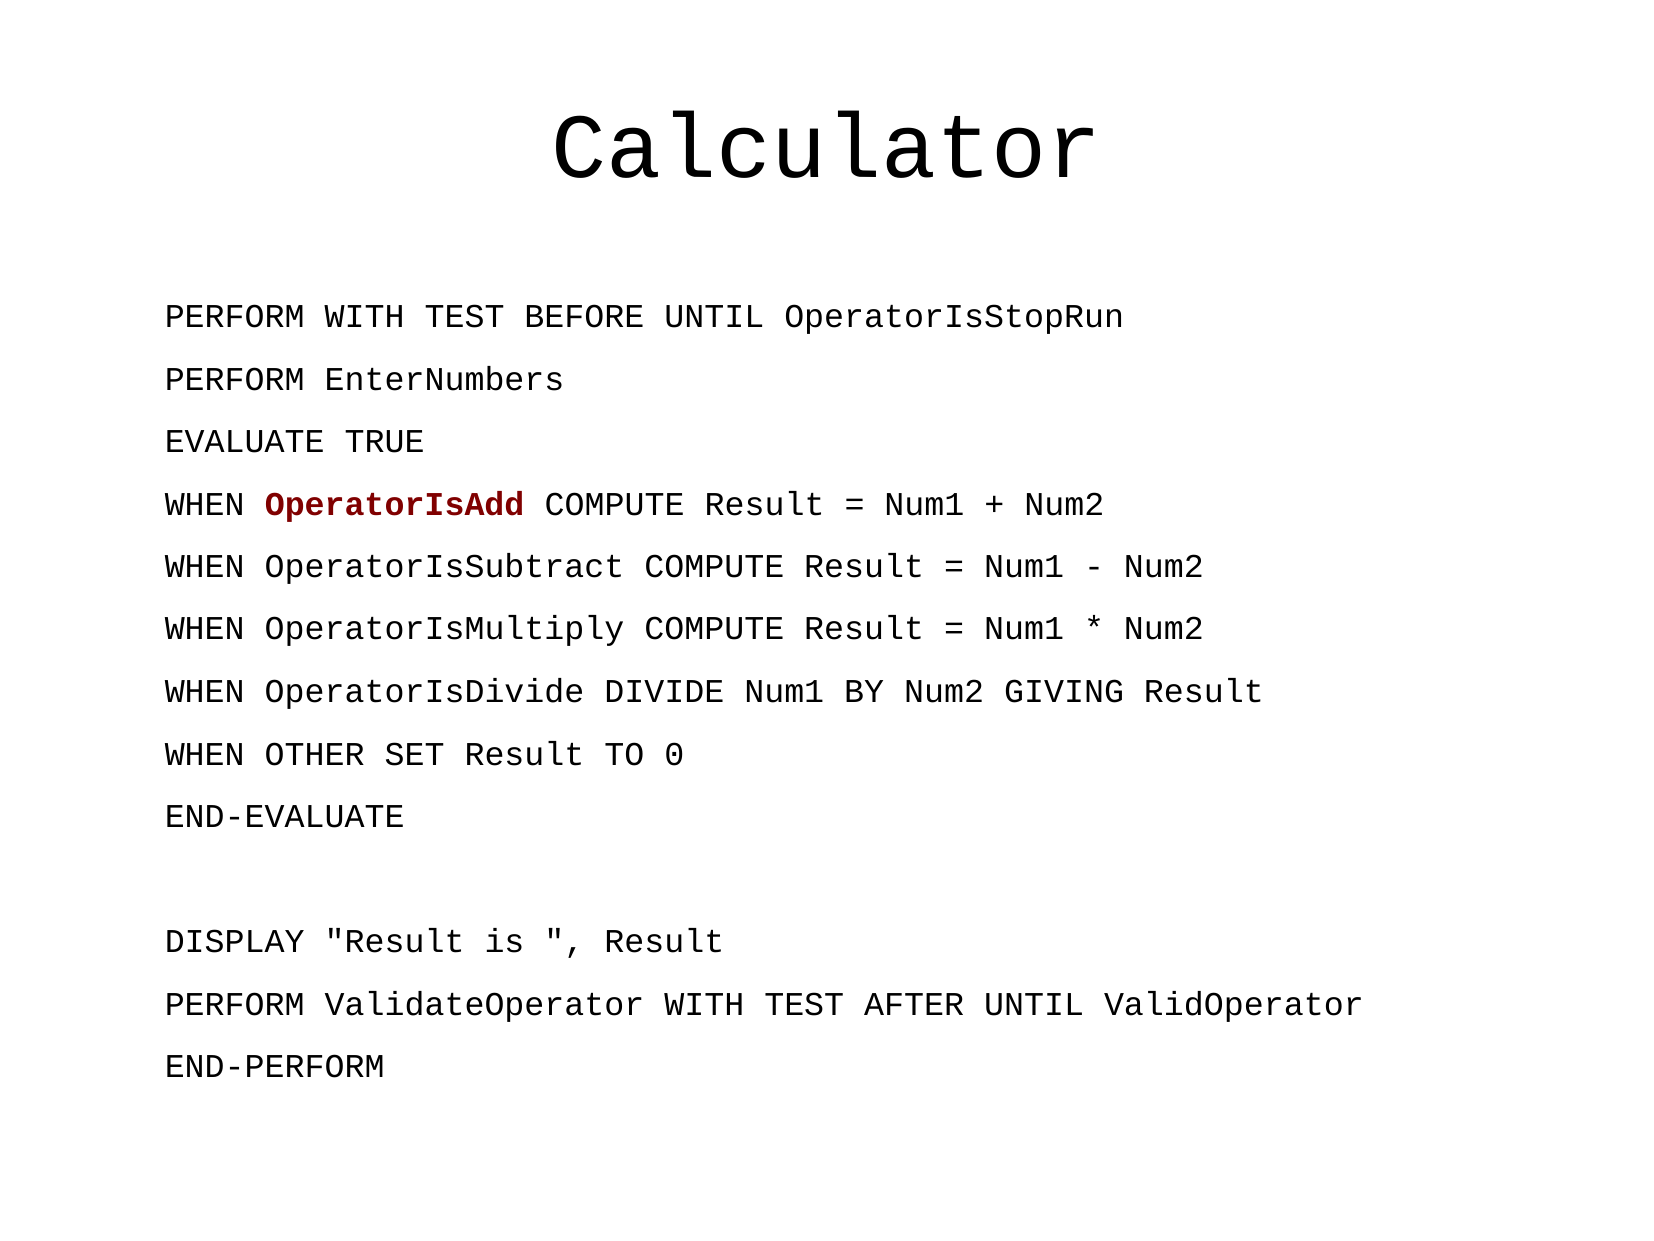

# Calculator
PERFORM WITH TEST BEFORE UNTIL OperatorIsStopRun
PERFORM EnterNumbers
EVALUATE TRUE
WHEN OperatorIsAdd COMPUTE Result = Num1 + Num2
WHEN OperatorIsSubtract COMPUTE Result = Num1 - Num2
WHEN OperatorIsMultiply COMPUTE Result = Num1 * Num2
WHEN OperatorIsDivide DIVIDE Num1 BY Num2 GIVING Result
WHEN OTHER SET Result TO 0
END-EVALUATE
DISPLAY "Result is ", Result
PERFORM ValidateOperator WITH TEST AFTER UNTIL ValidOperator
END-PERFORM